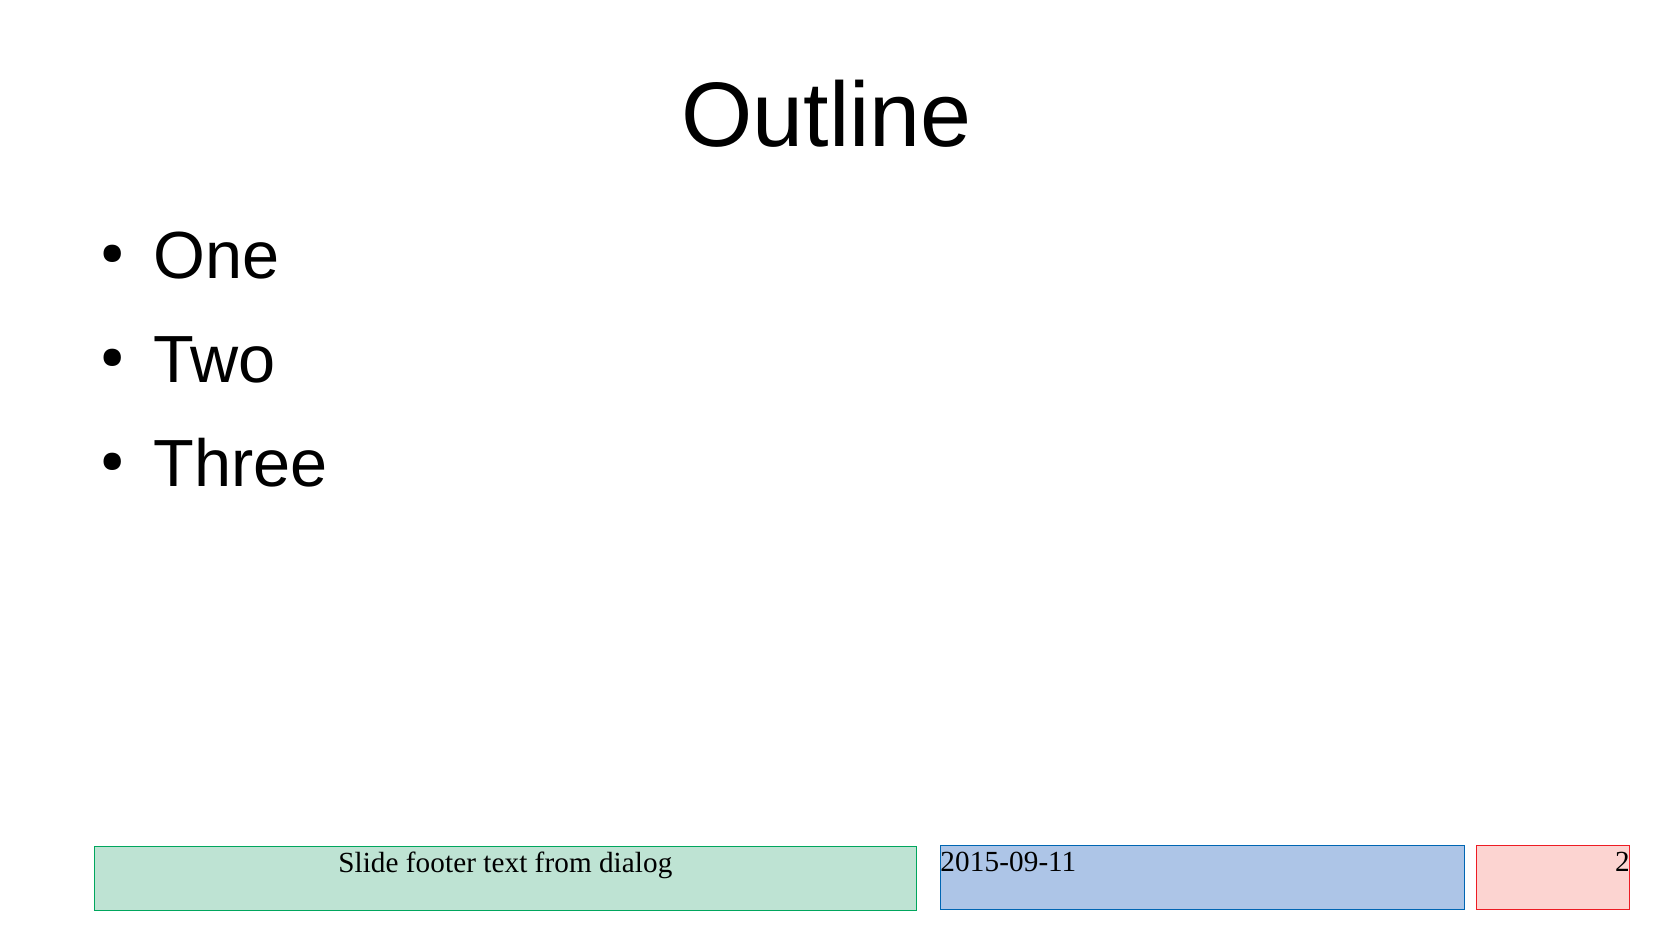

# Outline
One
Two
Three
2015-09-11
2
Slide footer text from dialog